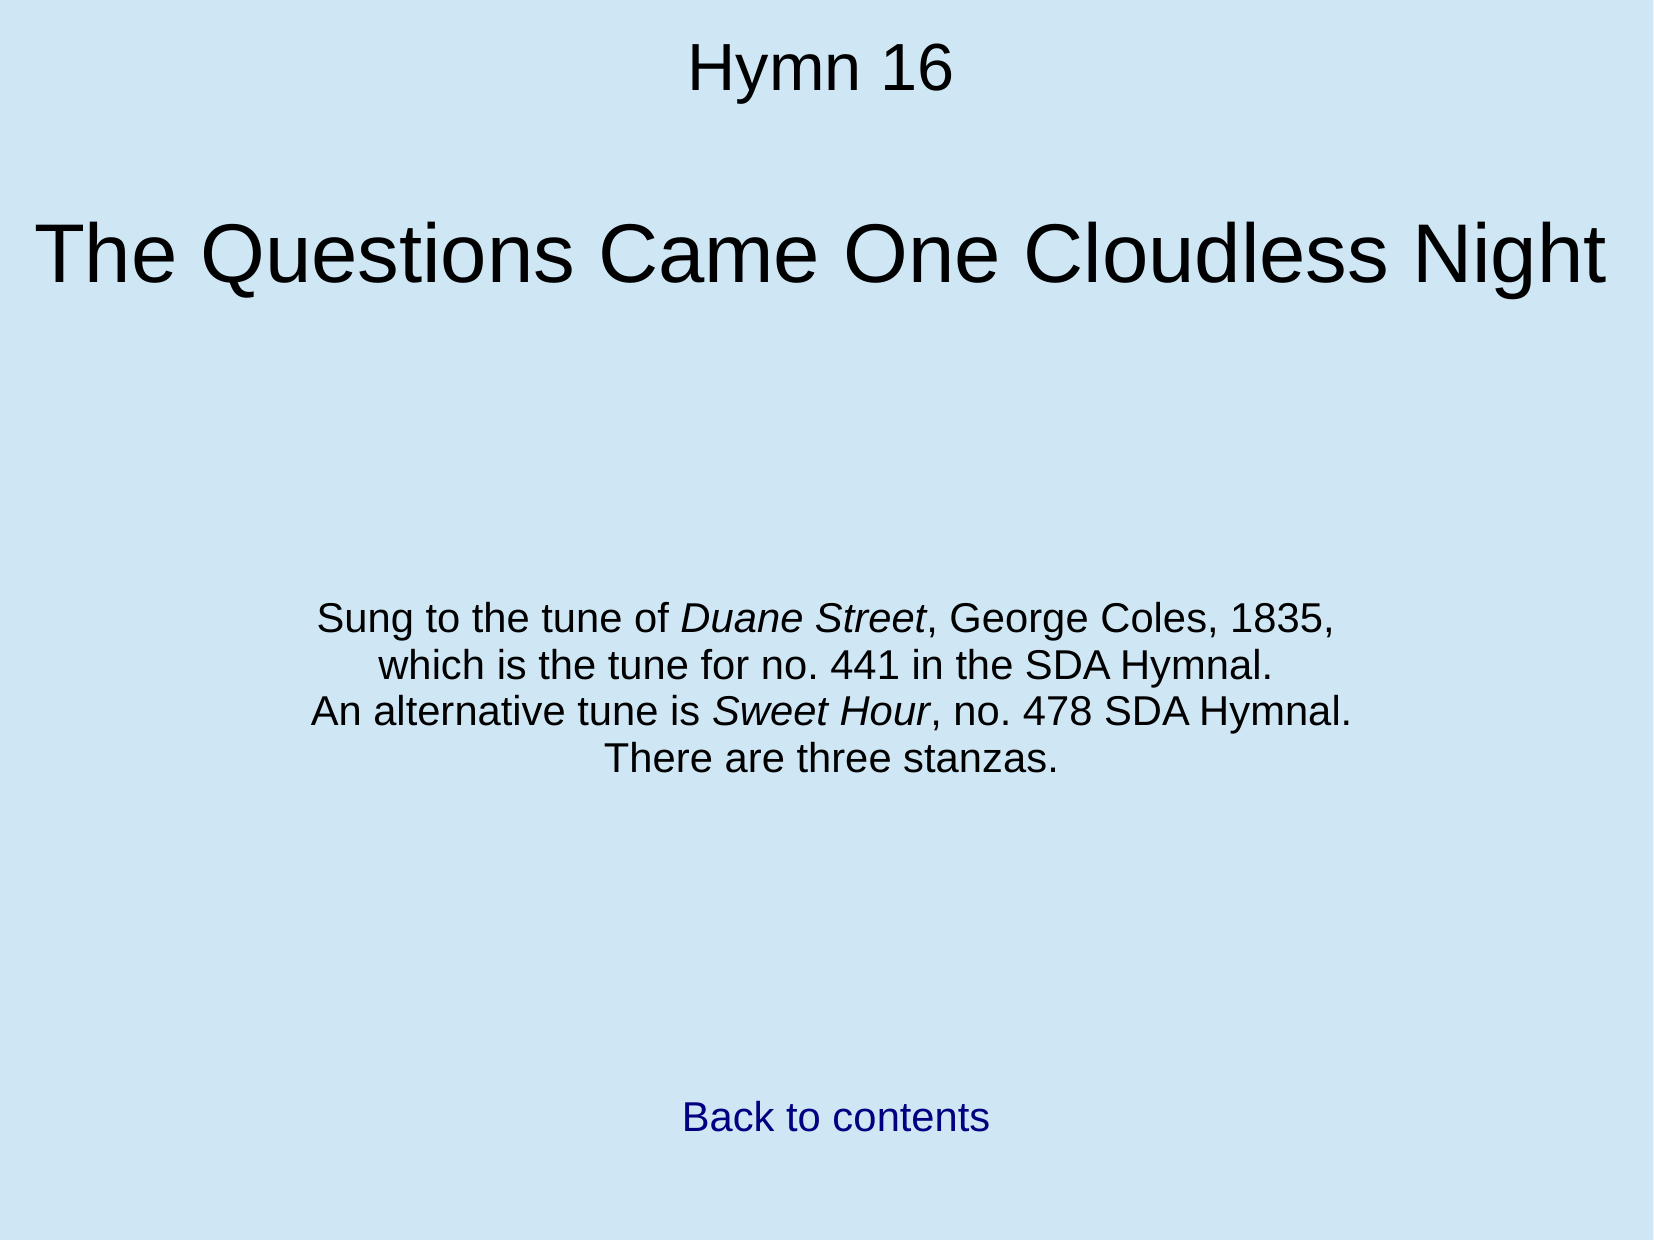

# Hymn 16 The Questions Came One Cloudless Night
Sung to the tune of Duane Street, George Coles, 1835,
which is the tune for no. 441 in the SDA Hymnal.
An alternative tune is Sweet Hour, no. 478 SDA Hymnal.
There are three stanzas.
 Back to contents